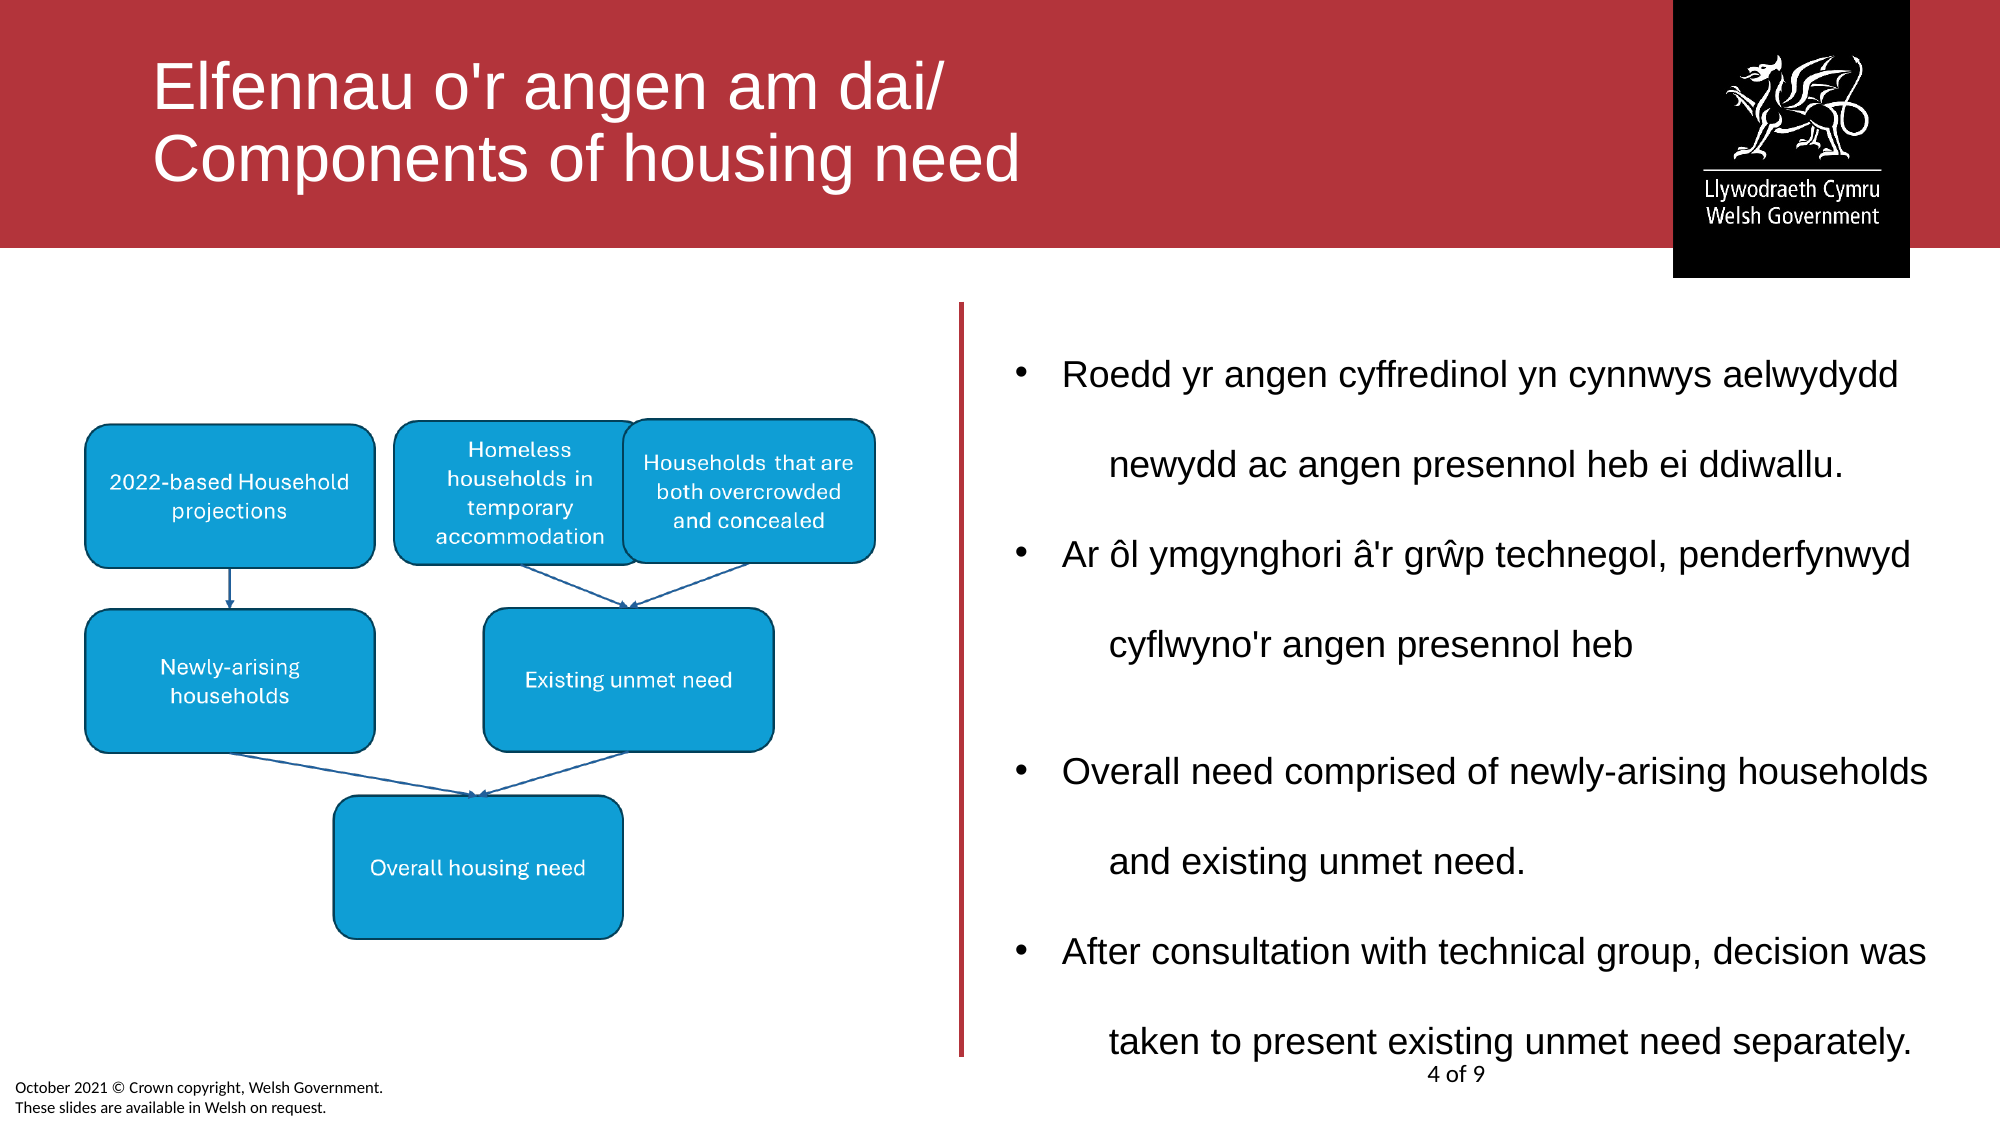

# Elfennau o'r angen am dai/ Components of housing need
Roedd yr angen cyffredinol yn cynnwys aelwydydd newydd ac angen presennol heb ei ddiwallu.
Ar ôl ymgynghori â'r grŵp technegol, penderfynwyd cyflwyno'r angen presennol heb ei ddiwallu ar wahân.
Overall need comprised of newly-arising households and existing unmet need.
After consultation with technical group, decision was taken to present existing unmet need separately.
 of 9
October 2021 © Crown copyright, Welsh Government.
These slides are available in Welsh on request.